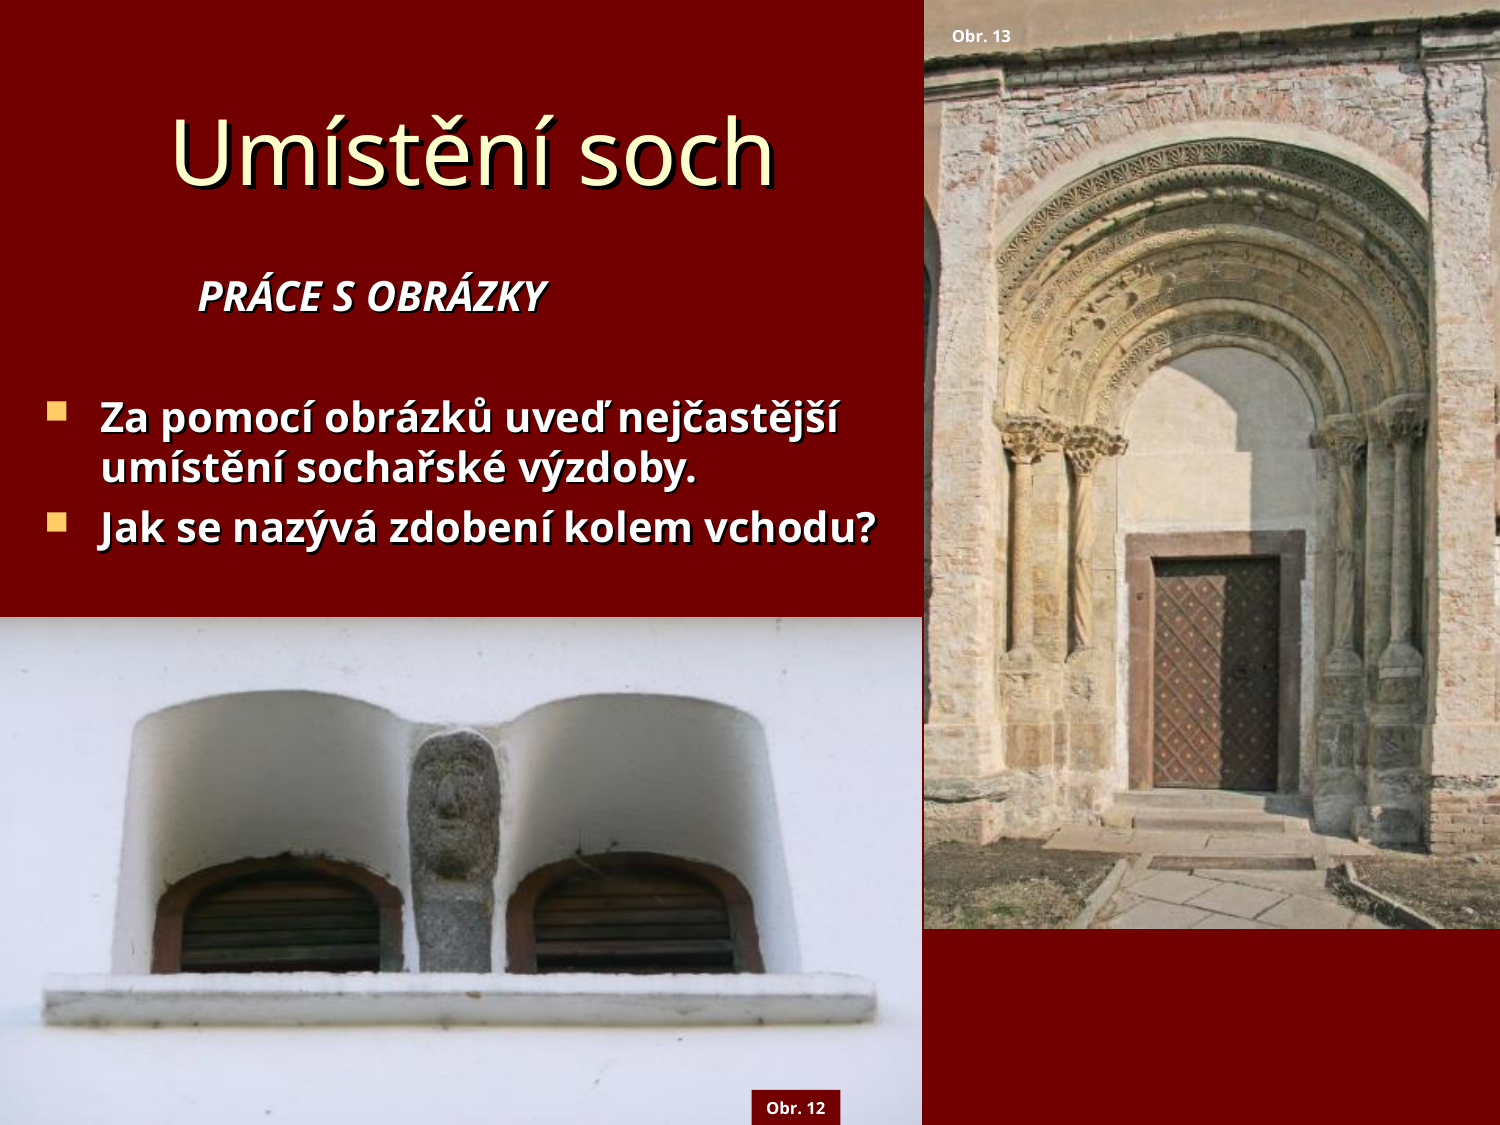

Obr. 13
# Umístění soch
	 PRÁCE S OBRÁZKY
Za pomocí obrázků uveď nejčastější umístění sochařské výzdoby.
Jak se nazývá zdobení kolem vchodu?
Obr. 12